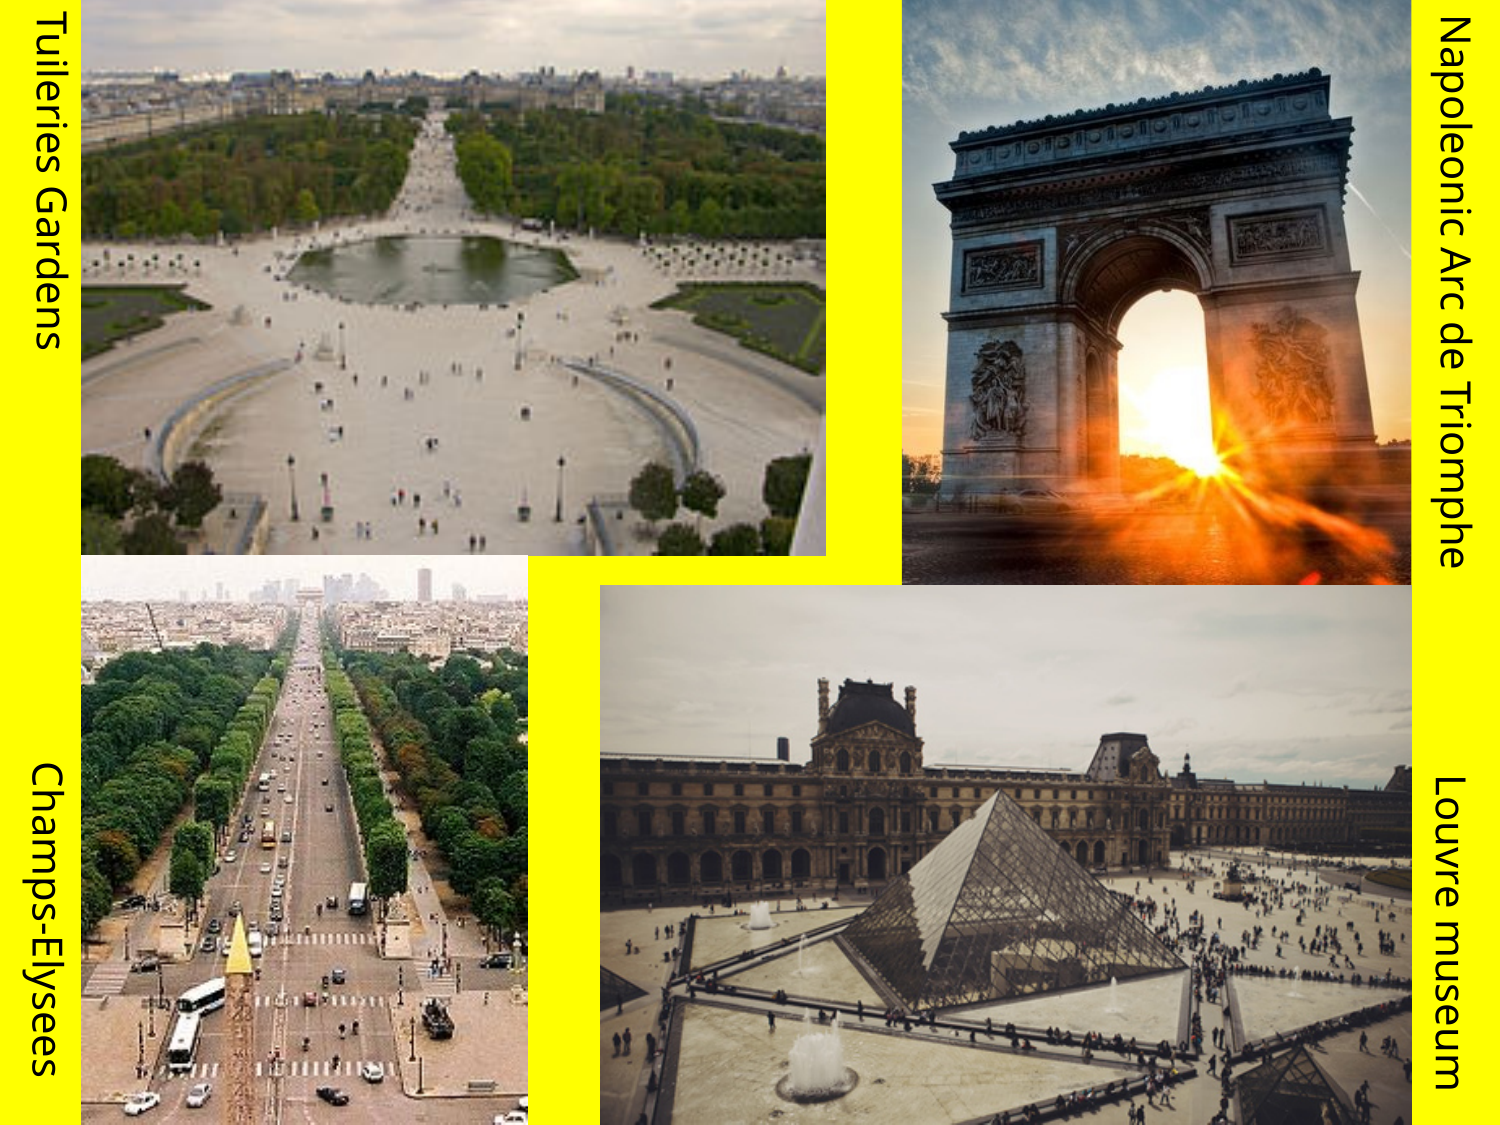

Napoleonic Arc de Triomphe
Tuileries Gardens
Louvre museum
Champs-Elysees